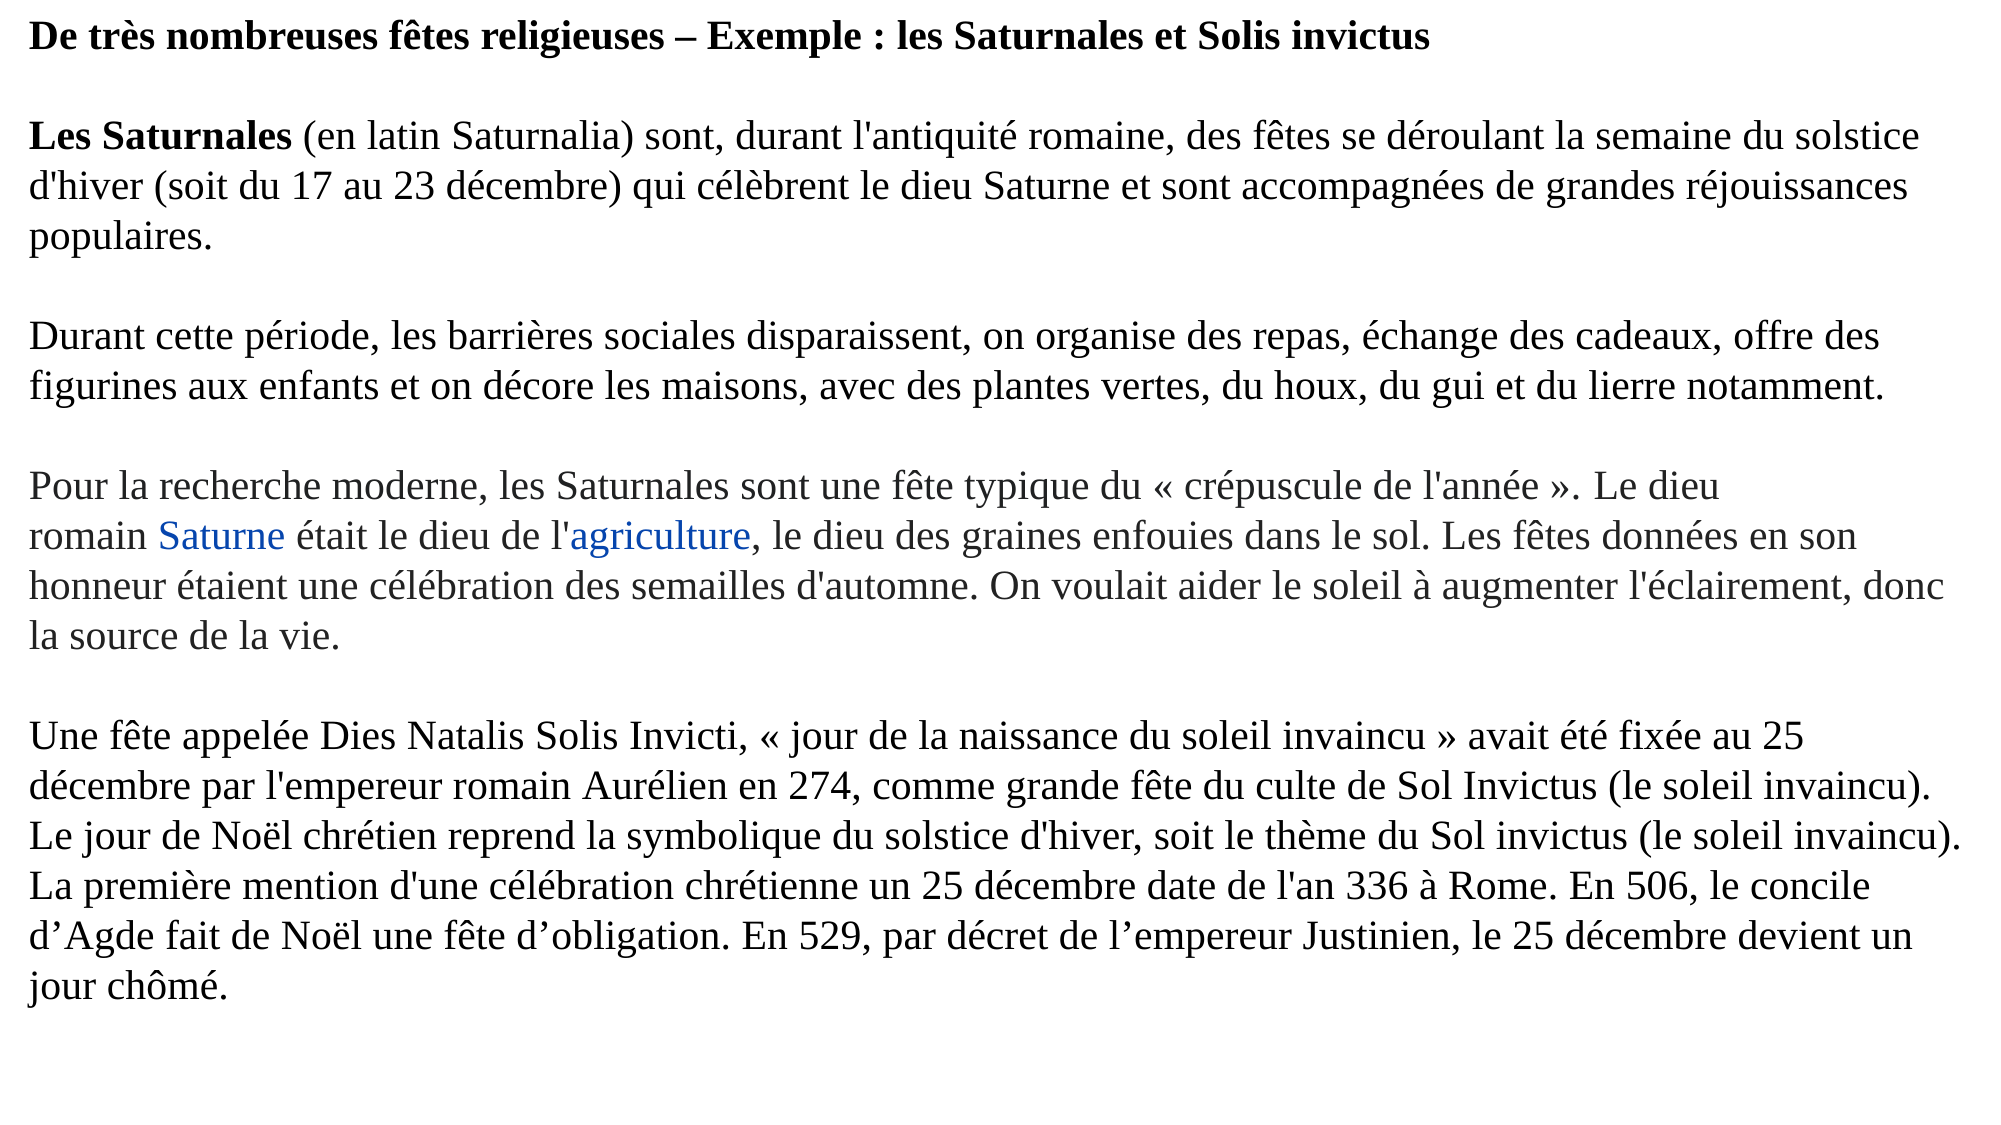

De très nombreuses fêtes religieuses – Exemple : les Saturnales et Solis invictus
Les Saturnales (en latin Saturnalia) sont, durant l'antiquité romaine, des fêtes se déroulant la semaine du solstice d'hiver (soit du 17 au 23 décembre) qui célèbrent le dieu Saturne et sont accompagnées de grandes réjouissances populaires.
Durant cette période, les barrières sociales disparaissent, on organise des repas, échange des cadeaux, offre des figurines aux enfants et on décore les maisons, avec des plantes vertes, du houx, du gui et du lierre notamment.
Pour la recherche moderne, les Saturnales sont une fête typique du « crépuscule de l'année ». Le dieu romain Saturne était le dieu de l'agriculture, le dieu des graines enfouies dans le sol. Les fêtes données en son honneur étaient une célébration des semailles d'automne. On voulait aider le soleil à augmenter l'éclairement, donc la source de la vie.
Une fête appelée Dies Natalis Solis Invicti, « jour de la naissance du soleil invaincu » avait été fixée au 25 décembre par l'empereur romain Aurélien en 274, comme grande fête du culte de Sol Invictus (le soleil invaincu). Le jour de Noël chrétien reprend la symbolique du solstice d'hiver, soit le thème du Sol invictus (le soleil invaincu). La première mention d'une célébration chrétienne un 25 décembre date de l'an 336 à Rome. En 506, le concile d’Agde fait de Noël une fête d’obligation. En 529, par décret de l’empereur Justinien, le 25 décembre devient un jour chômé.